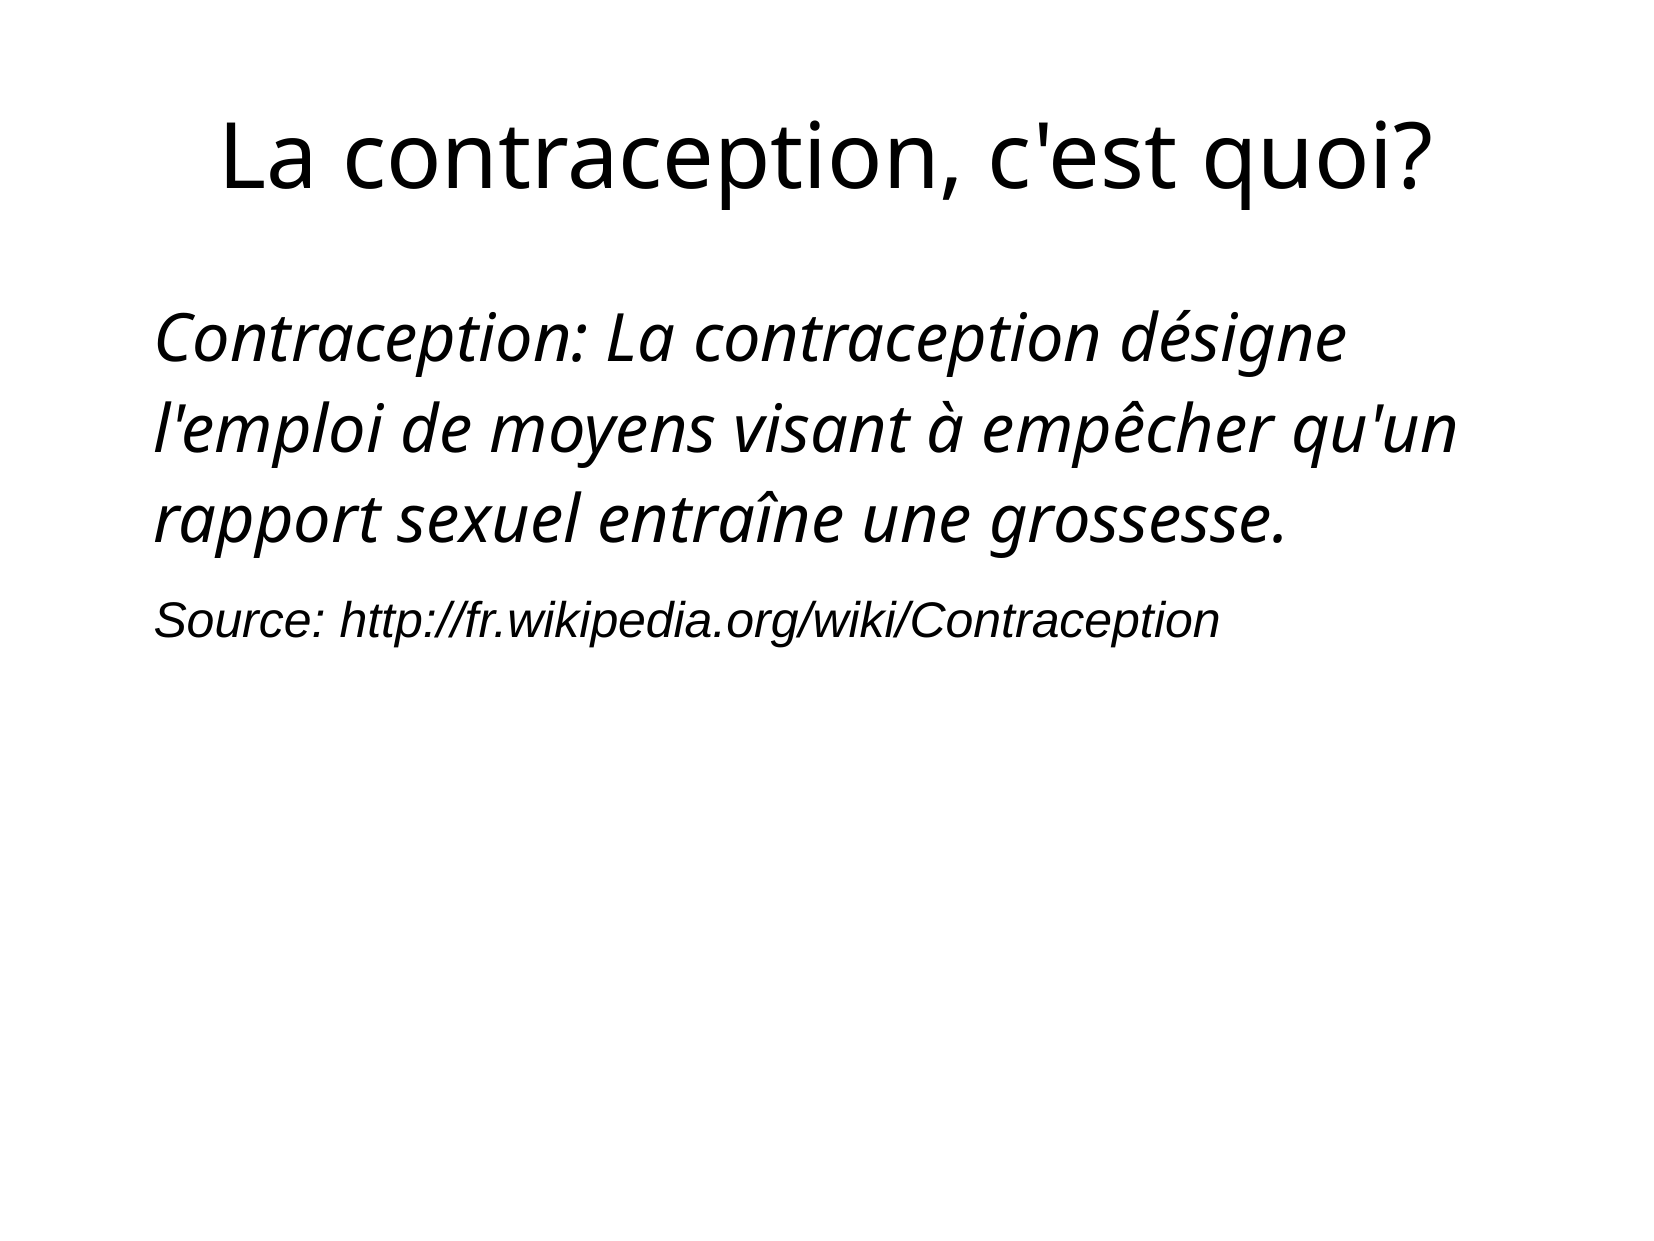

# La contraception, c'est quoi?
Contraception: La contraception désigne l'emploi de moyens visant à empêcher qu'un rapport sexuel entraîne une grossesse.
Source: http://fr.wikipedia.org/wiki/Contraception